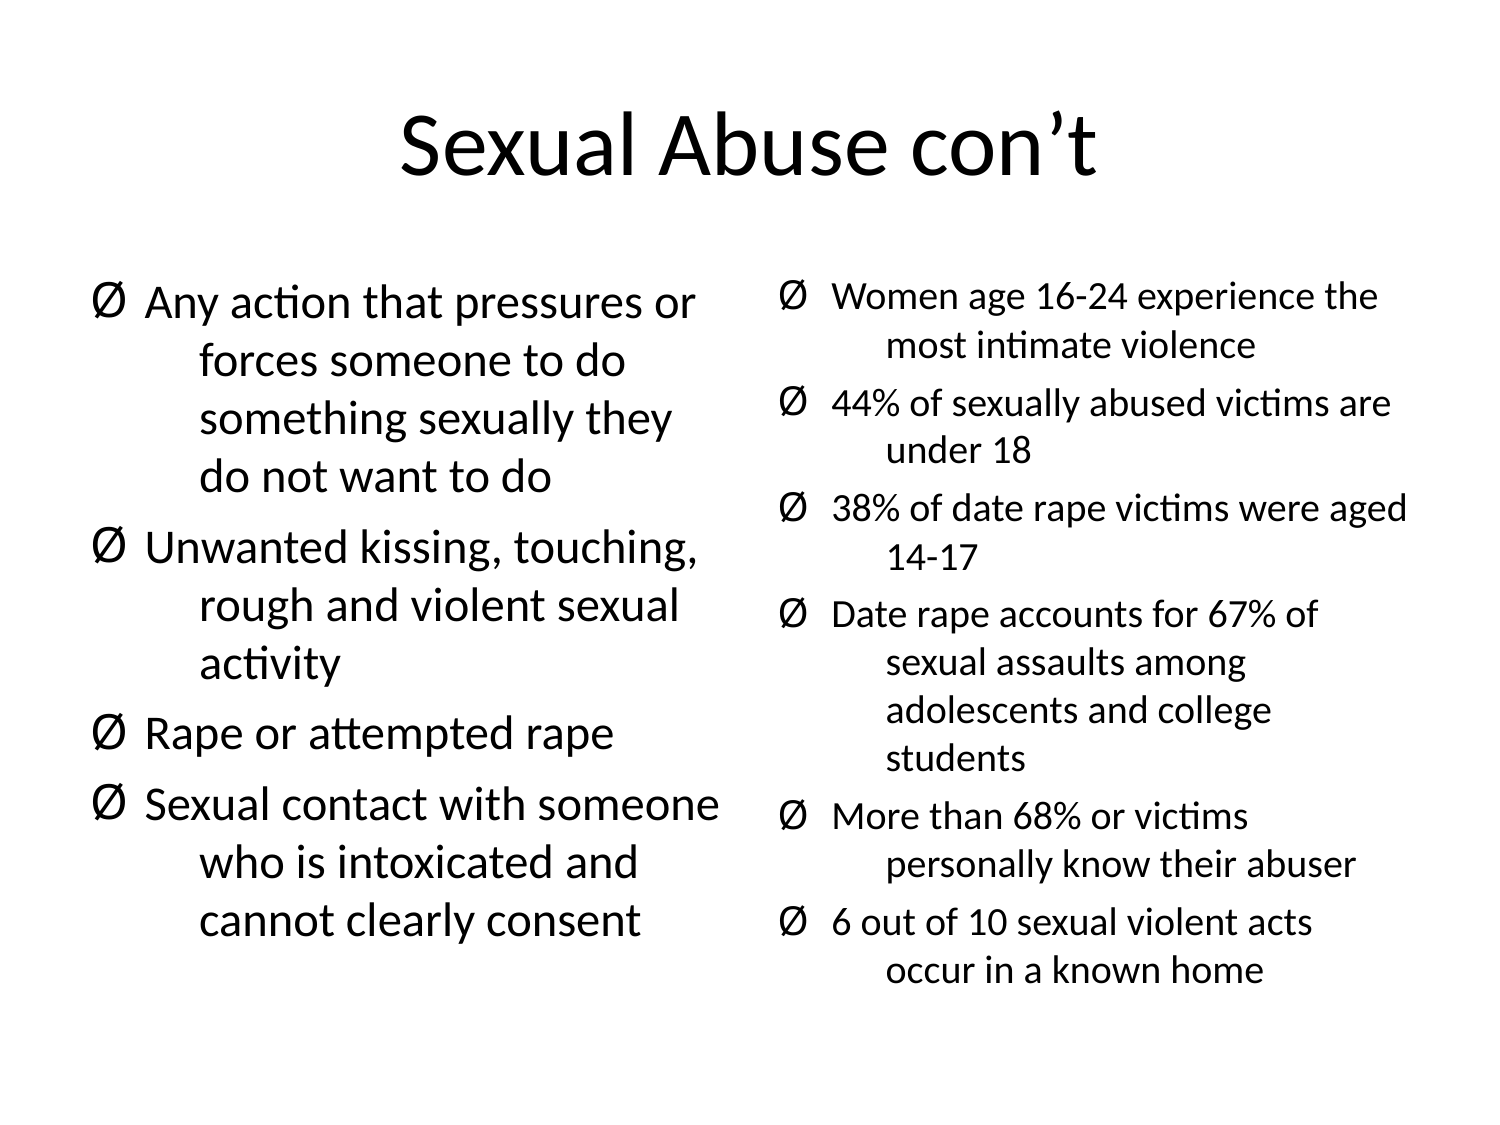

# Sexual Abuse con’t
Any action that pressures or forces someone to do something sexually they do not want to do
Unwanted kissing, touching, rough and violent sexual activity
Rape or attempted rape
Sexual contact with someone who is intoxicated and cannot clearly consent
Women age 16-24 experience the most intimate violence
44% of sexually abused victims are under 18
38% of date rape victims were aged 14-17
Date rape accounts for 67% of sexual assaults among adolescents and college students
More than 68% or victims personally know their abuser
6 out of 10 sexual violent acts occur in a known home